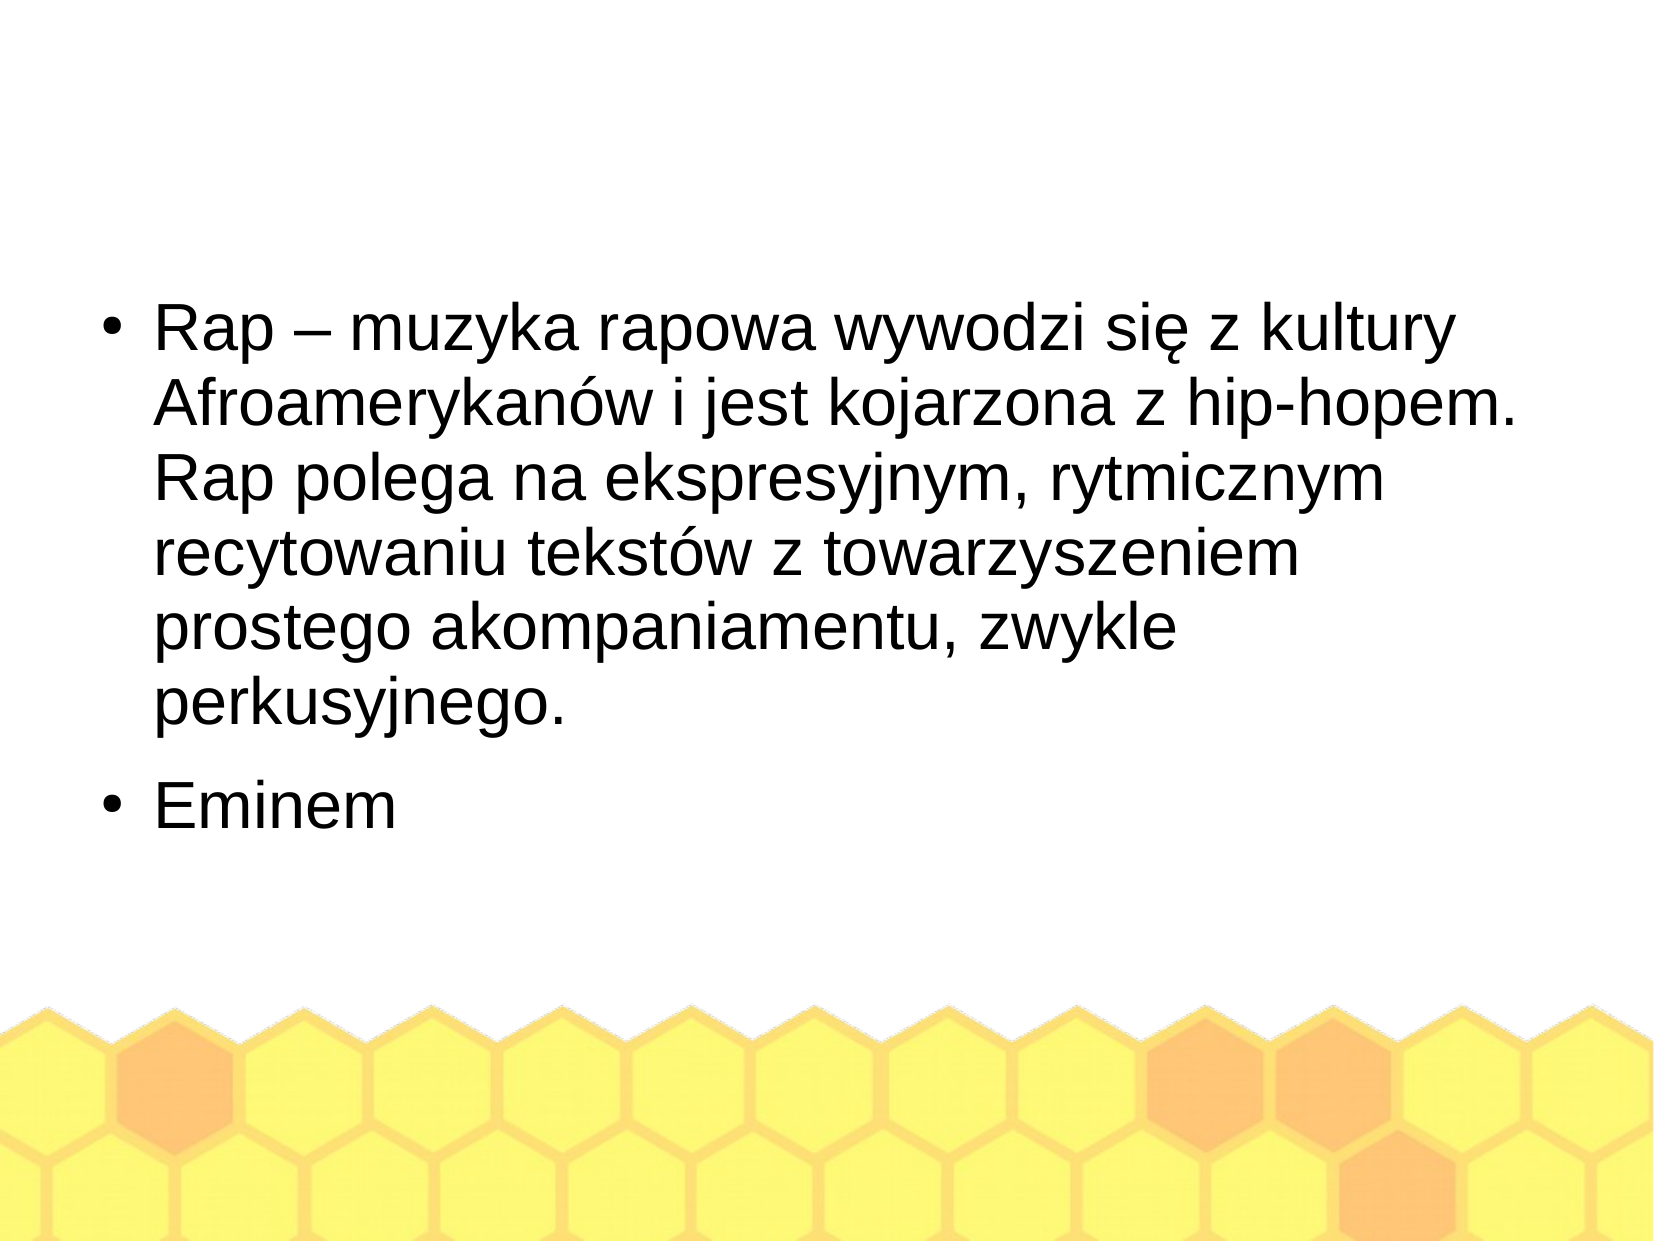

#
Rap – muzyka rapowa wywodzi się z kultury Afroamerykanów i jest kojarzona z hip-hopem. Rap polega na ekspresyjnym, rytmicznym recytowaniu tekstów z towarzyszeniem prostego akompaniamentu, zwykle perkusyjnego.
Eminem